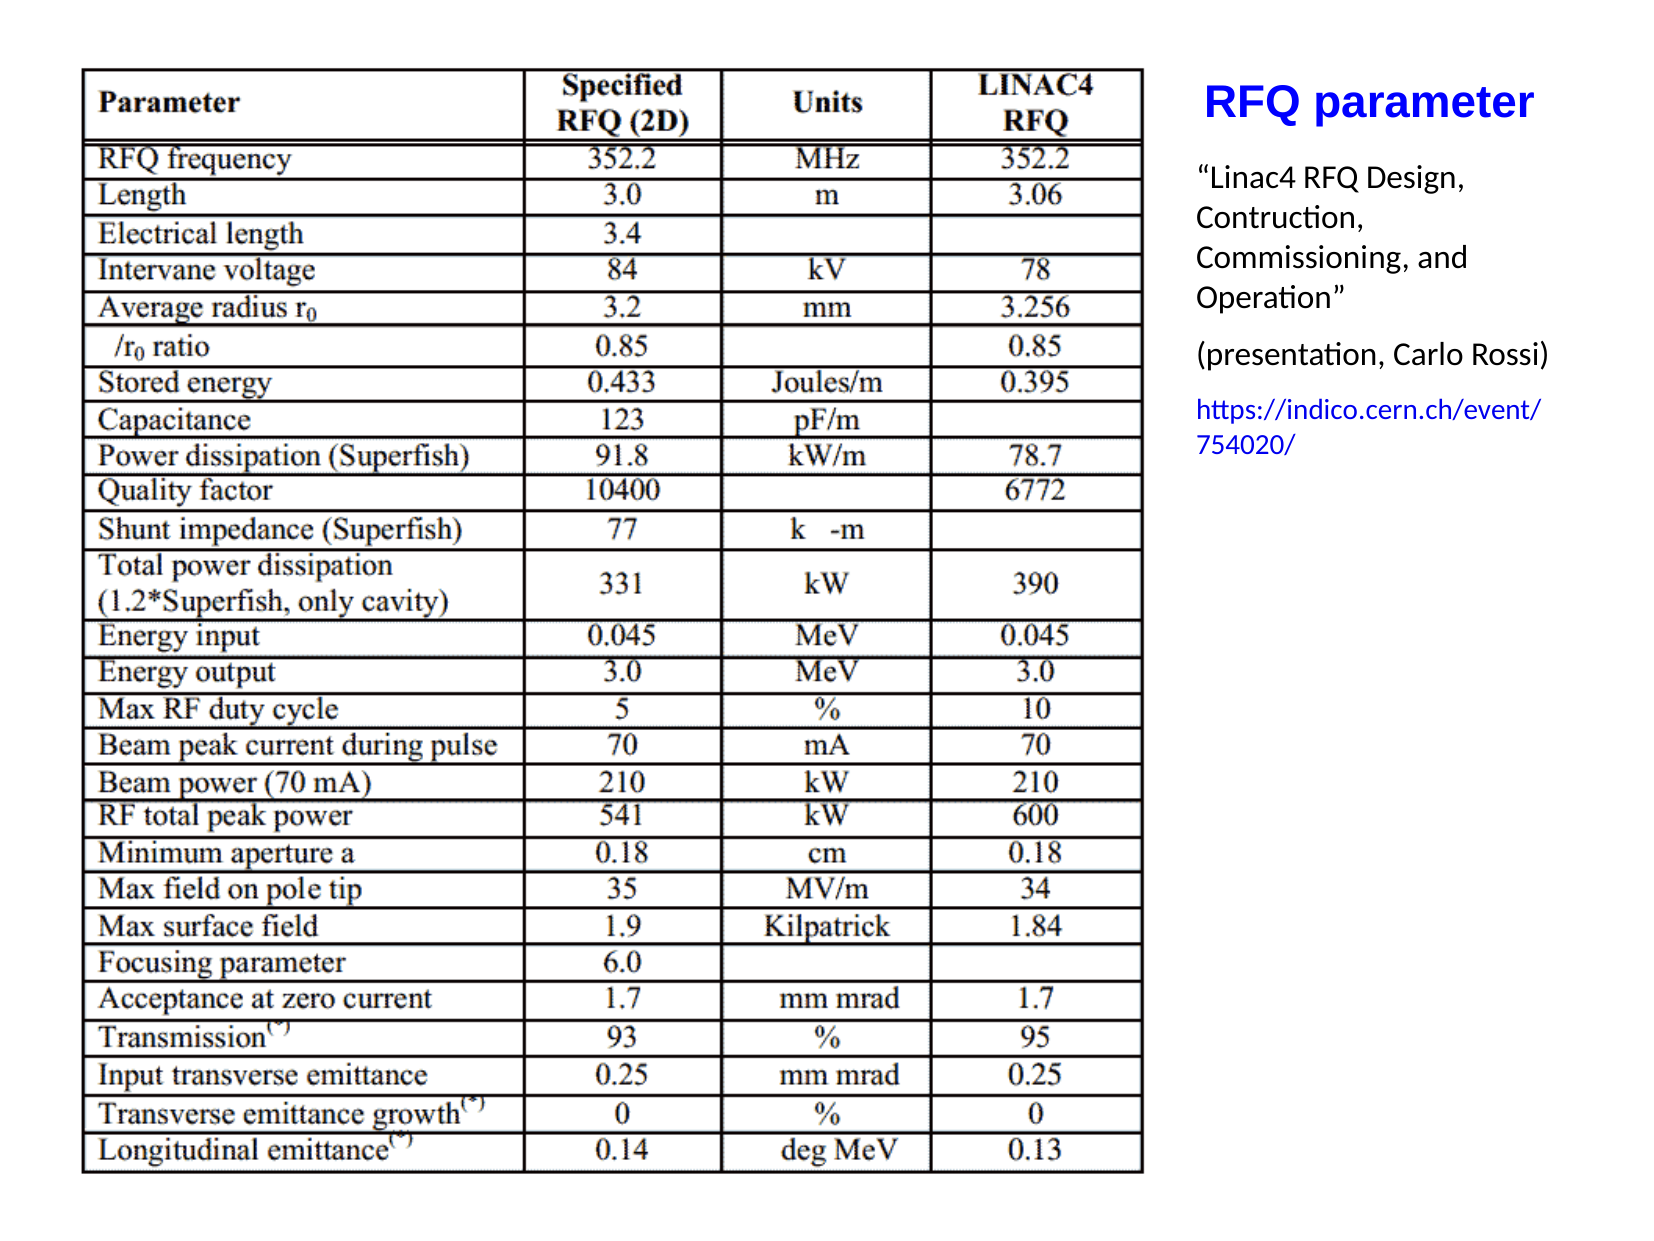

# RFQ parameter
“Linac4 RFQ Design, Contruction, Commissioning, and Operation”
(presentation, Carlo Rossi)
https://indico.cern.ch/event/754020/
03.09.2021
Experience with L4 RFQ BD Protection & Automatic Recovery System
21